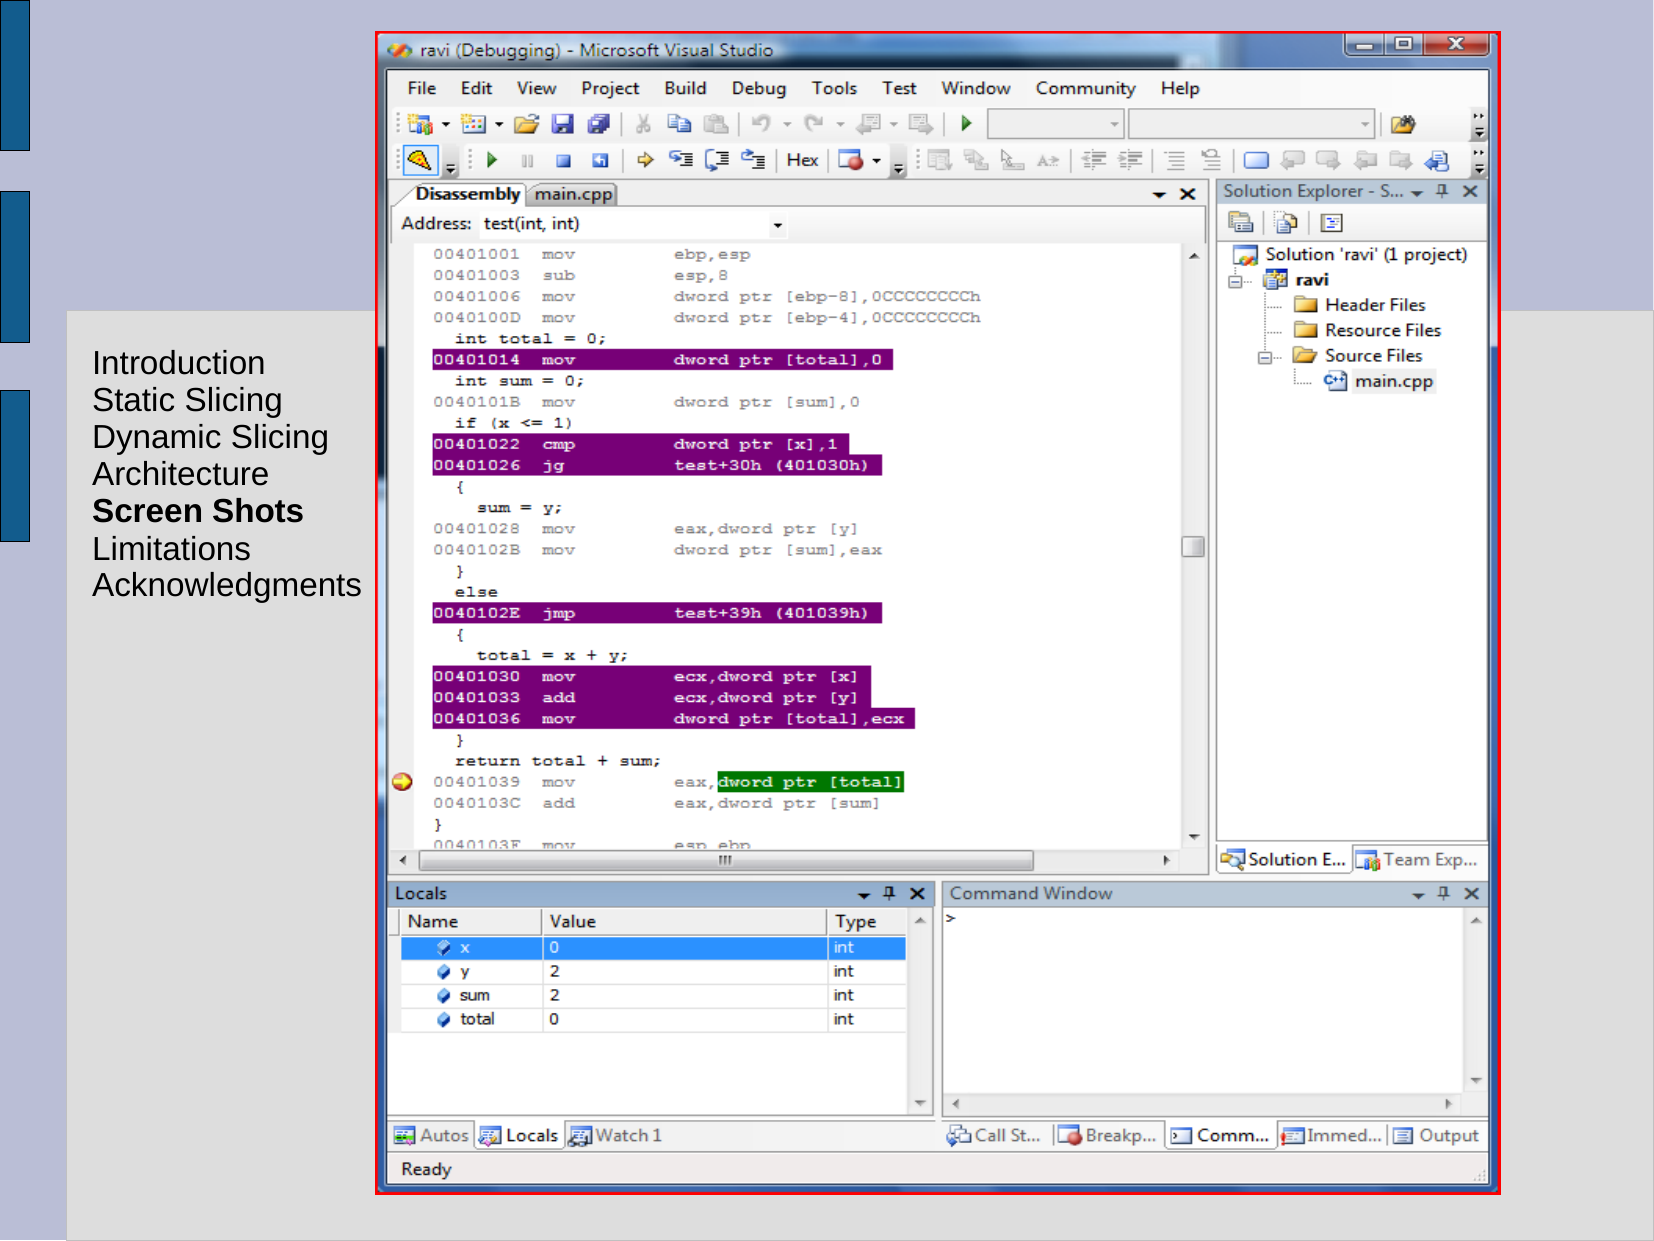

Assembly Slicing
# Introduction
Static Slicing
Dynamic Slicing
Architecture
Screen Shots
Limitations
Acknowledgments